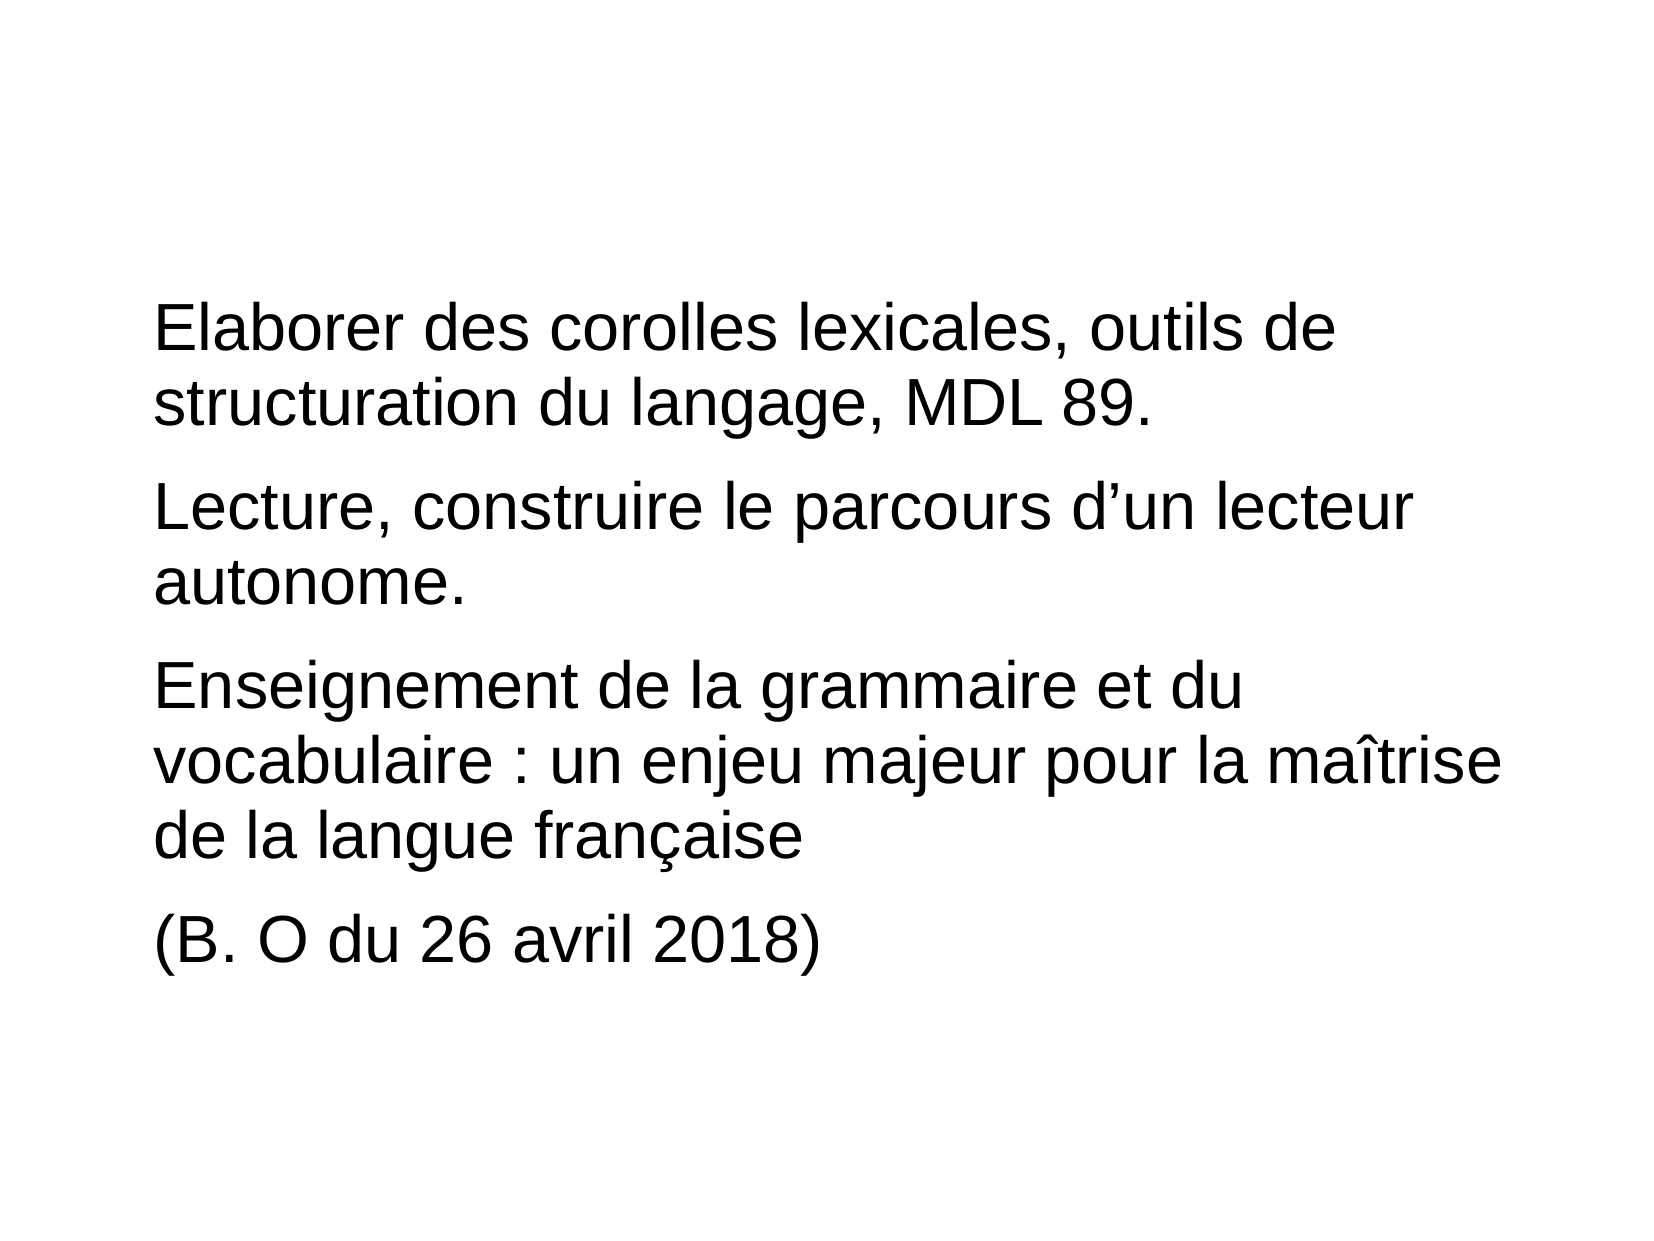

#
Elaborer des corolles lexicales, outils de structuration du langage, MDL 89.
Lecture, construire le parcours d’un lecteur autonome.
Enseignement de la grammaire et du vocabulaire : un enjeu majeur pour la maîtrise de la langue française
(B. O du 26 avril 2018)